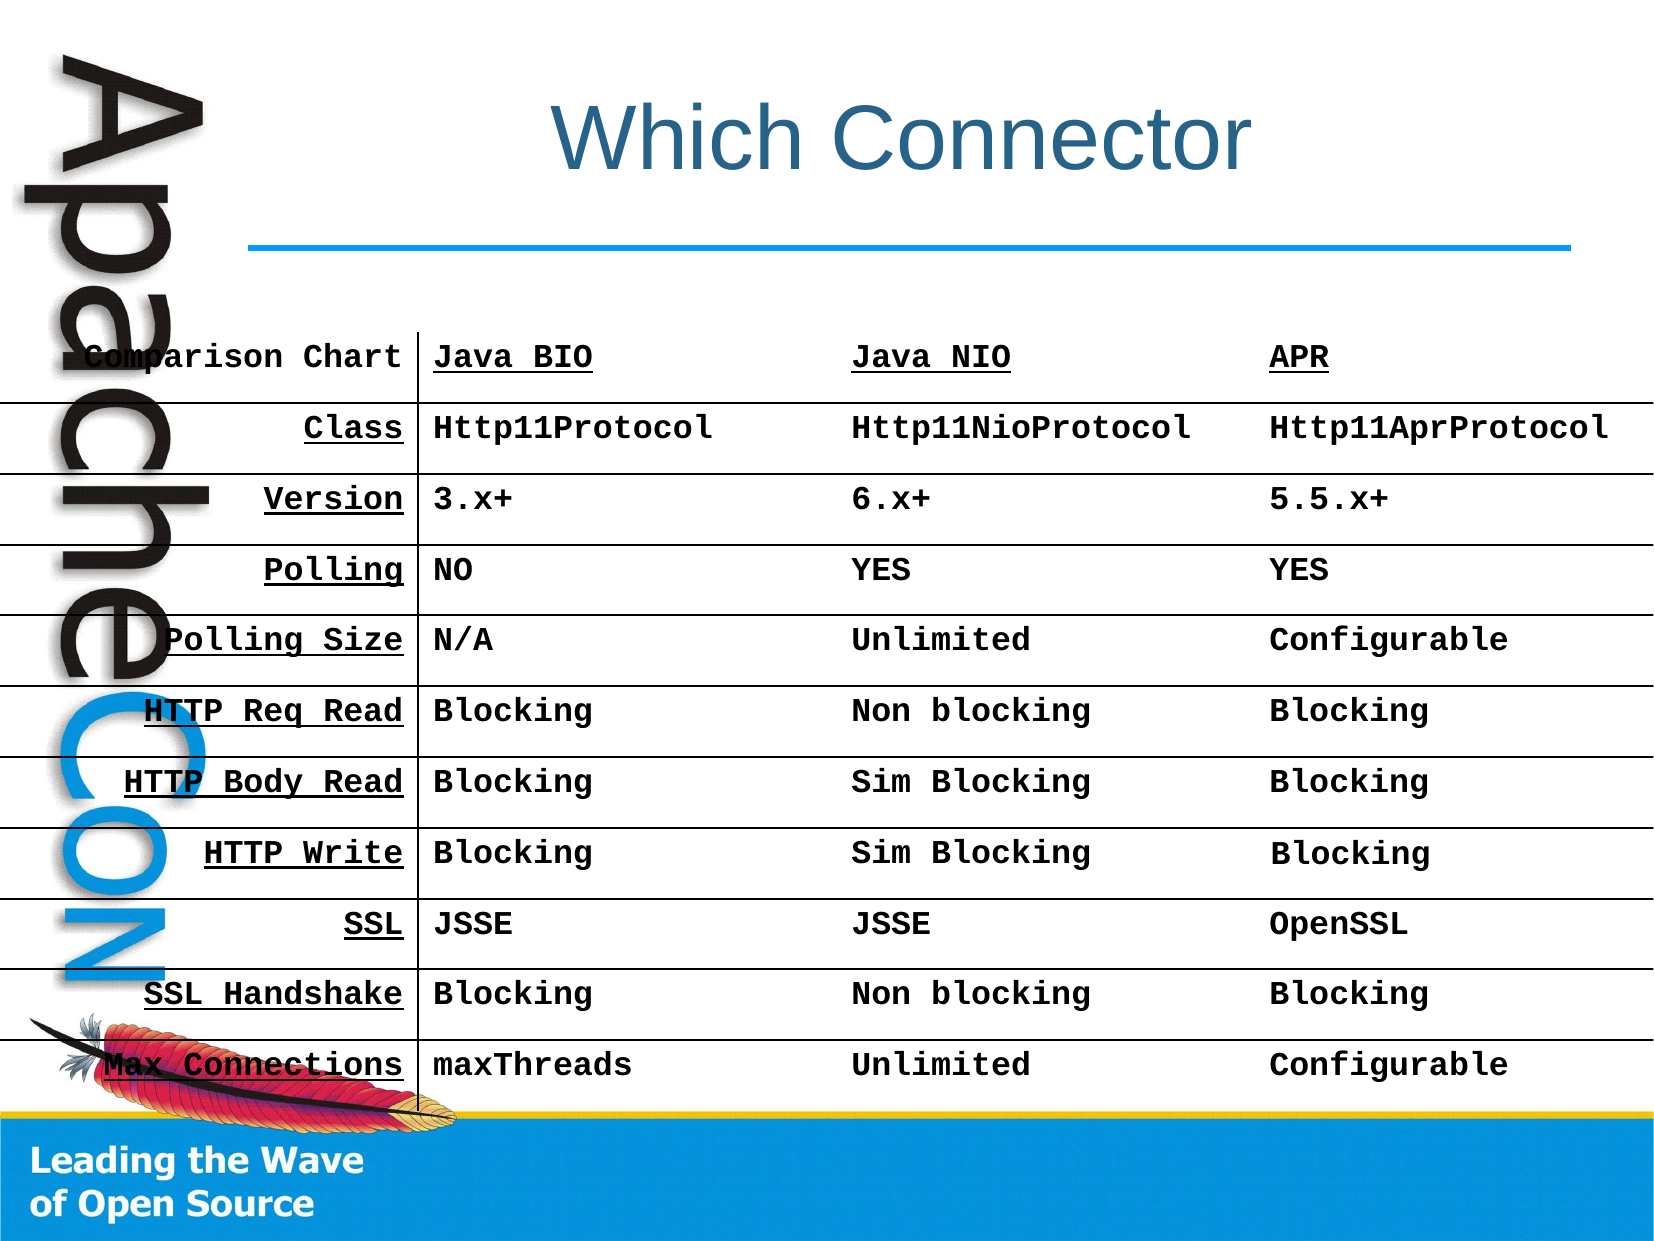

# Which Connector
Comparison Chart
Java BIO
Java NIO
APR
Class
Http11Protocol
Http11NioProtocol
Http11AprProtocol
Version
3.x+
6.x+
5.5.x+
Polling
NO
YES
YES
Polling Size
N/A
Unlimited
Configurable
HTTP Req Read
Blocking
Non blocking
Blocking
HTTP Body Read
Blocking
Sim Blocking
Blocking
HTTP Write
Blocking
Sim Blocking
SSL
JSSE
JSSE
OpenSSL
SSL Handshake
Blocking
Non blocking
Blocking
Max Connections
maxThreads
Unlimited
Configurable
Blocking